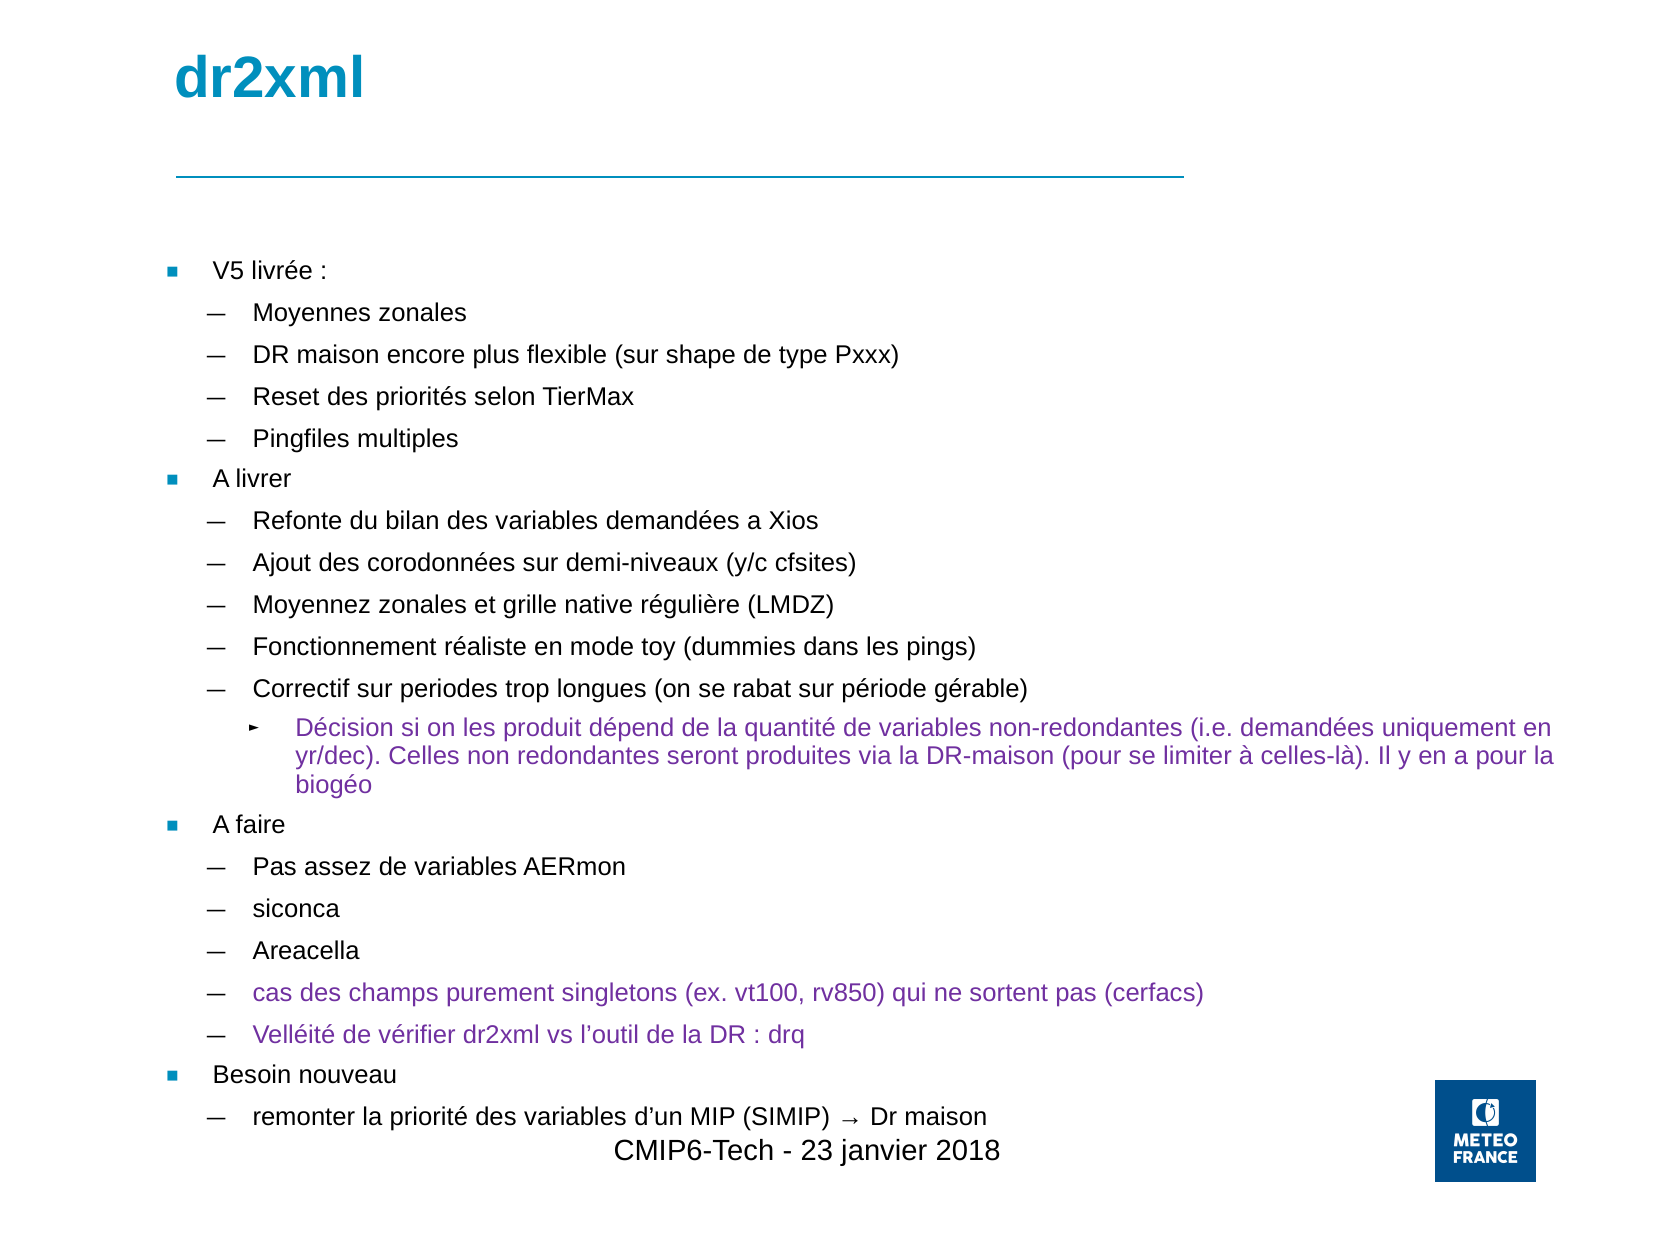

# dr2xml
V5 livrée :
Moyennes zonales
DR maison encore plus flexible (sur shape de type Pxxx)
Reset des priorités selon TierMax
Pingfiles multiples
A livrer
Refonte du bilan des variables demandées a Xios
Ajout des corodonnées sur demi-niveaux (y/c cfsites)
Moyennez zonales et grille native régulière (LMDZ)
Fonctionnement réaliste en mode toy (dummies dans les pings)
Correctif sur periodes trop longues (on se rabat sur période gérable)
Décision si on les produit dépend de la quantité de variables non-redondantes (i.e. demandées uniquement en yr/dec). Celles non redondantes seront produites via la DR-maison (pour se limiter à celles-là). Il y en a pour la biogéo
A faire
Pas assez de variables AERmon
siconca
Areacella
cas des champs purement singletons (ex. vt100, rv850) qui ne sortent pas (cerfacs)
Velléité de vérifier dr2xml vs l’outil de la DR : drq
Besoin nouveau
remonter la priorité des variables d’un MIP (SIMIP) → Dr maison
CMIP6-Tech - 23 janvier 2018